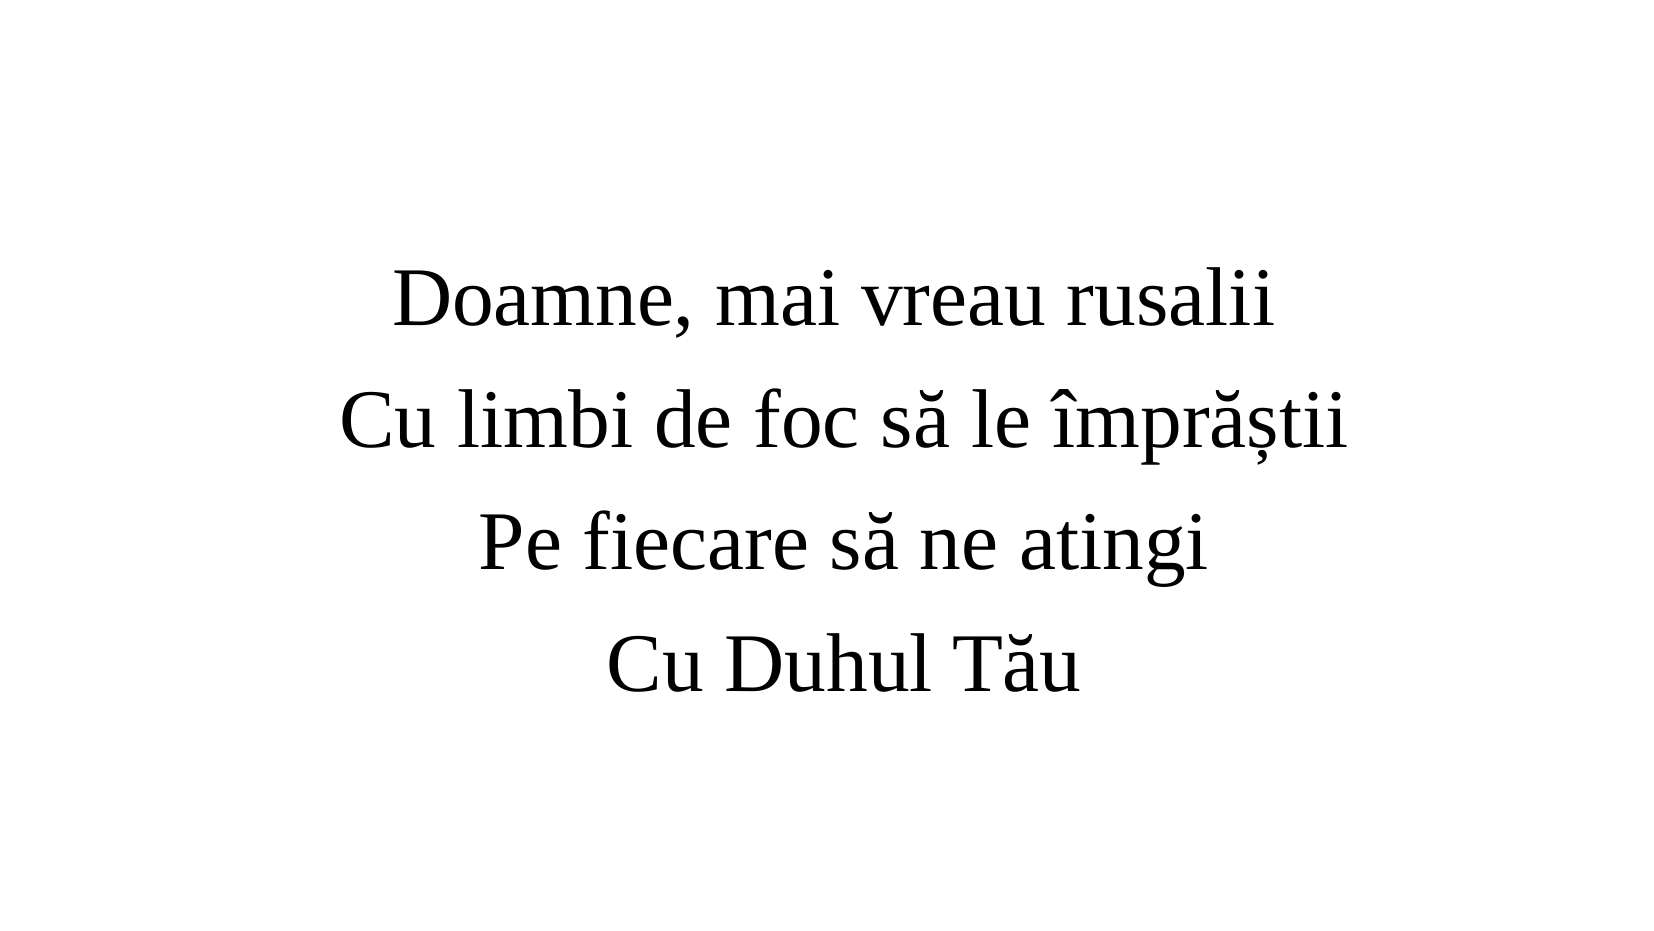

# Doamne, mai vreau rusalii
Cu limbi de foc să le împrăștii
Pe fiecare să ne atingi
Cu Duhul Tău